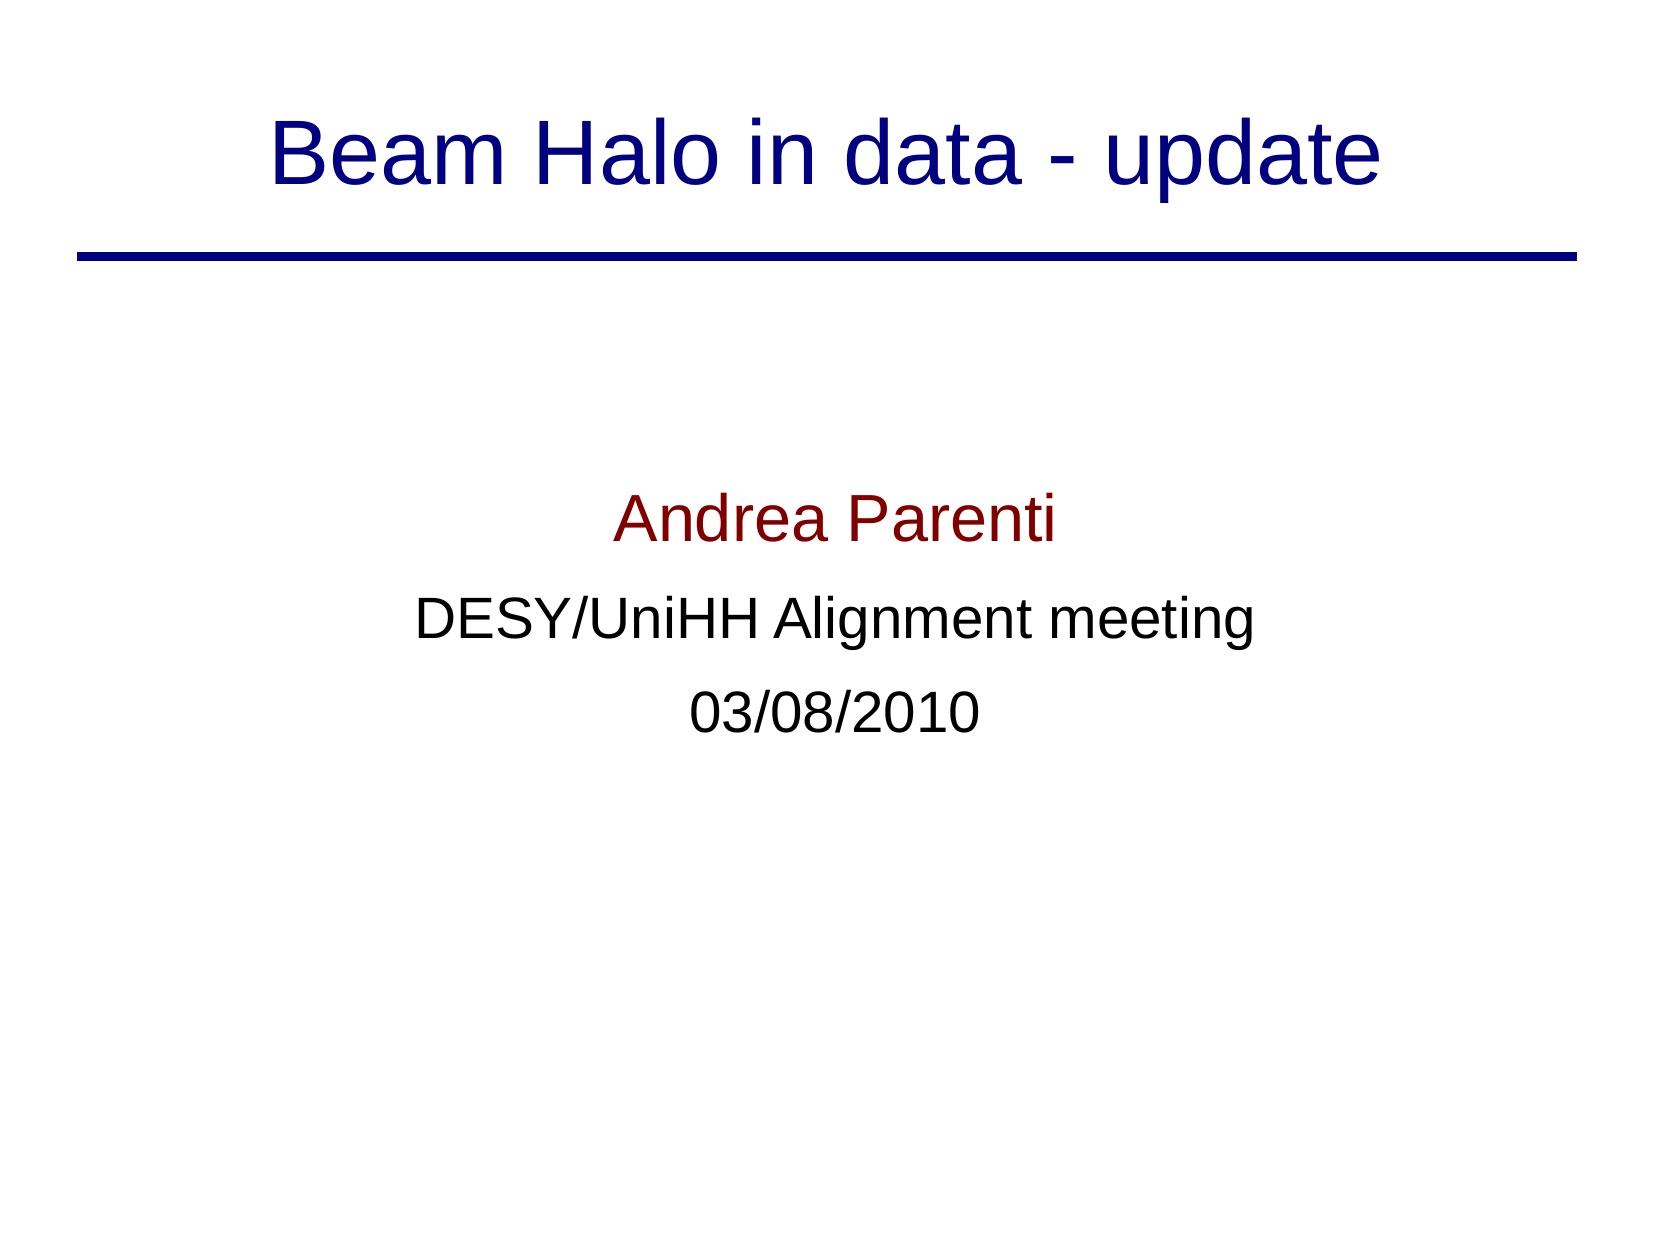

# Beam Halo in data - update
Andrea Parenti
DESY/UniHH Alignment meeting
03/08/2010